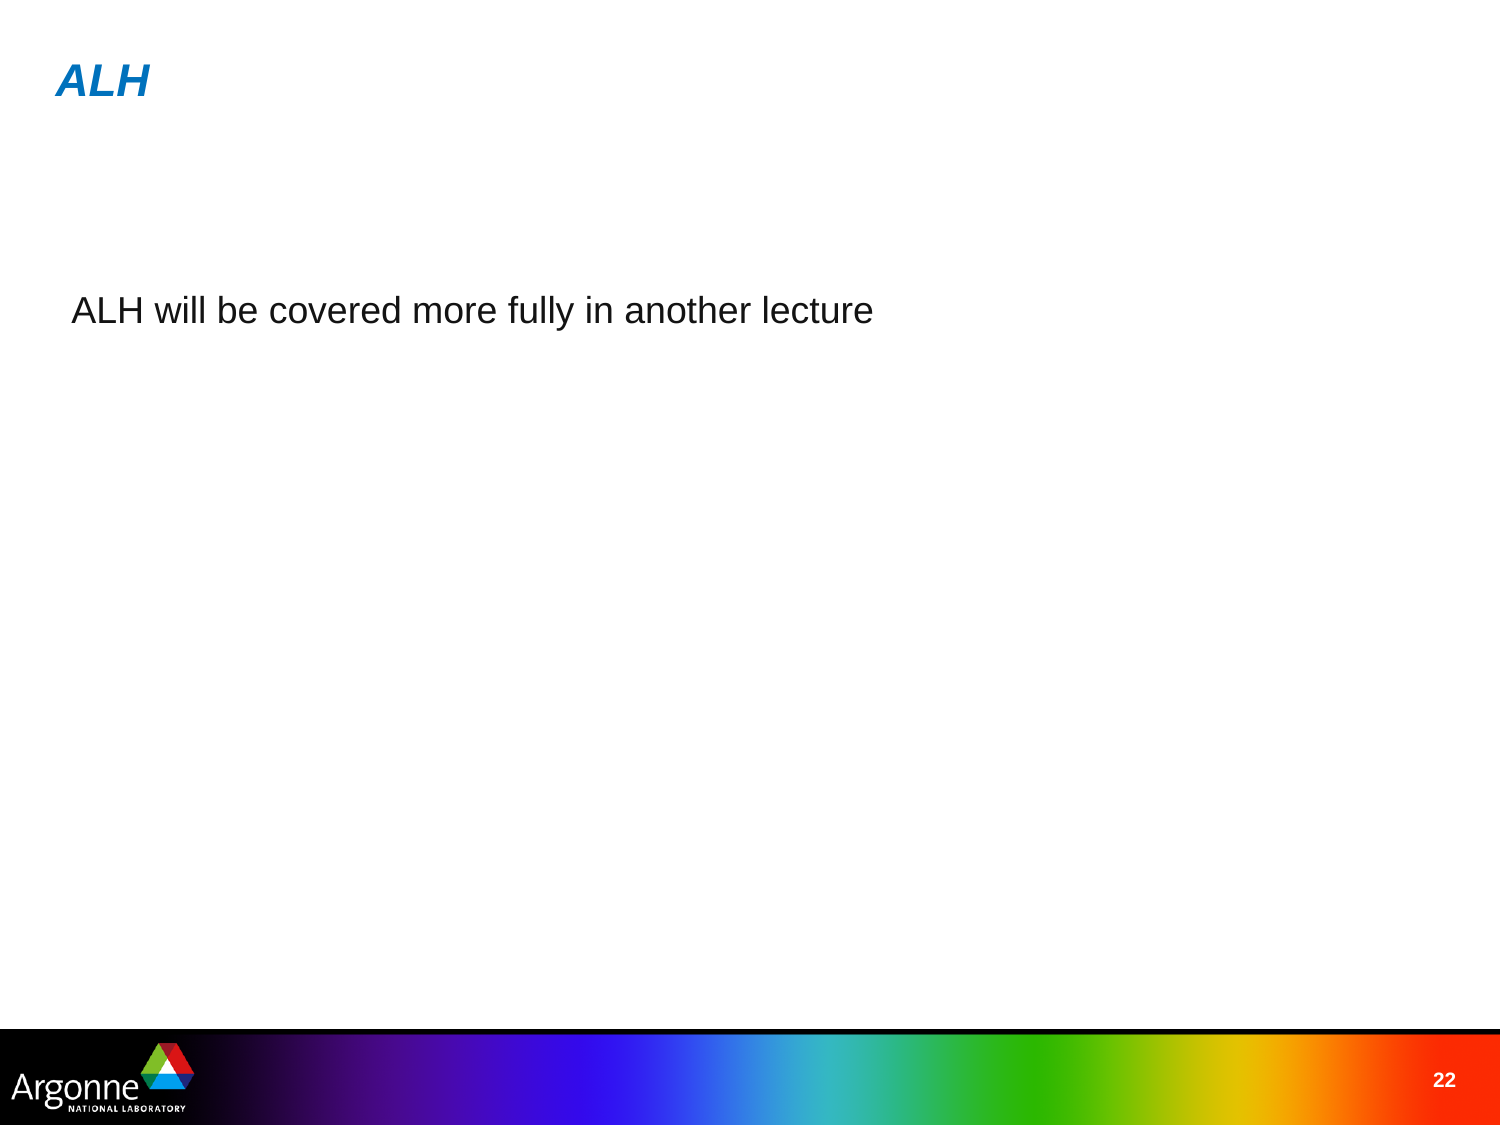

# ALH
ALH will be covered more fully in another lecture
22